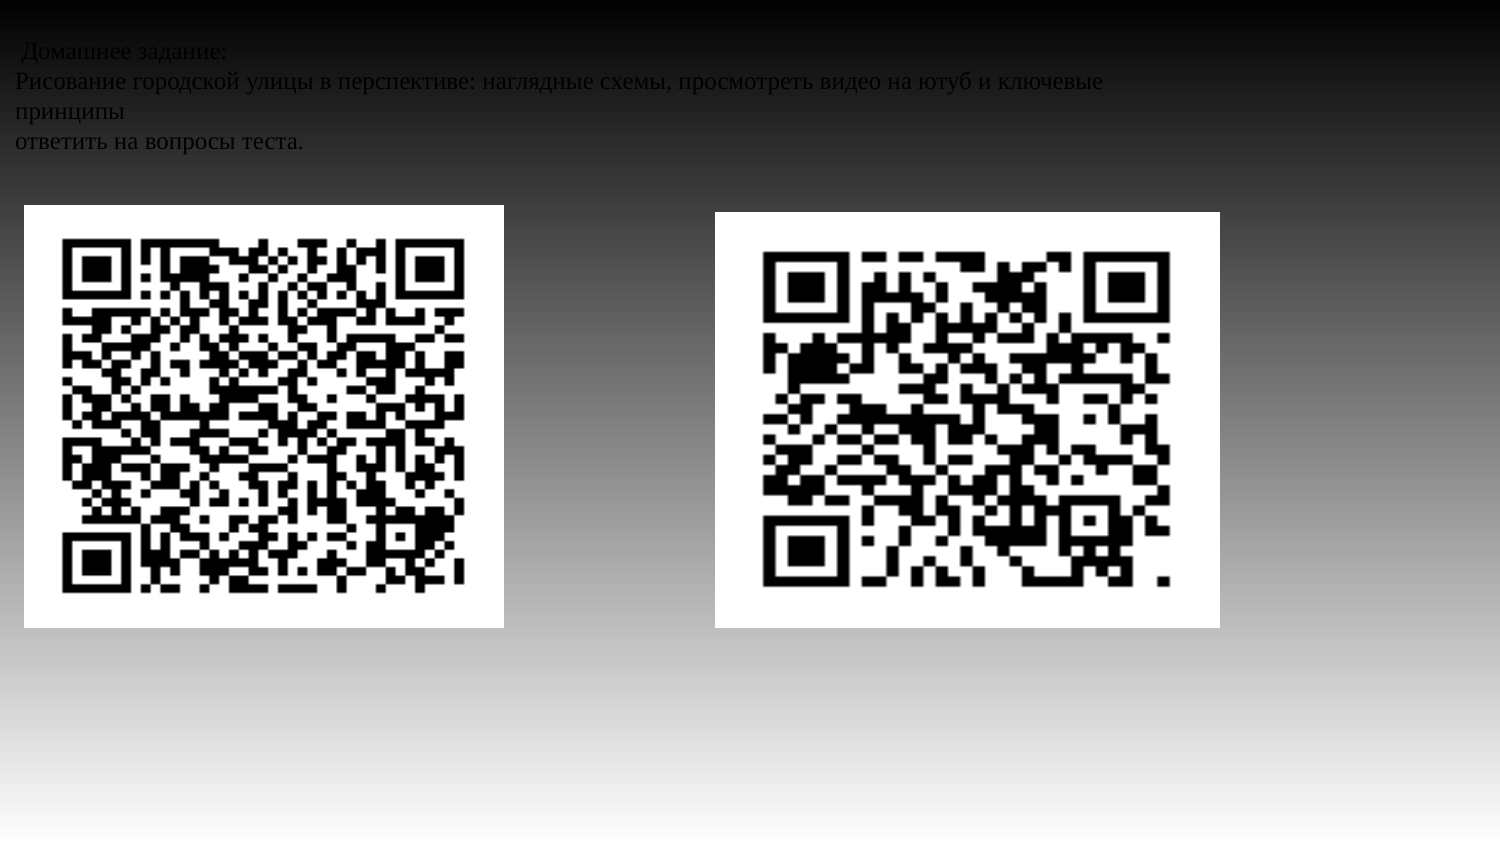

Домашнее задание:
Рисование городской улицы в перспективе: наглядные схемы, просмотреть видео на ютуб и ключевые принципы
ответить на вопросы теста.